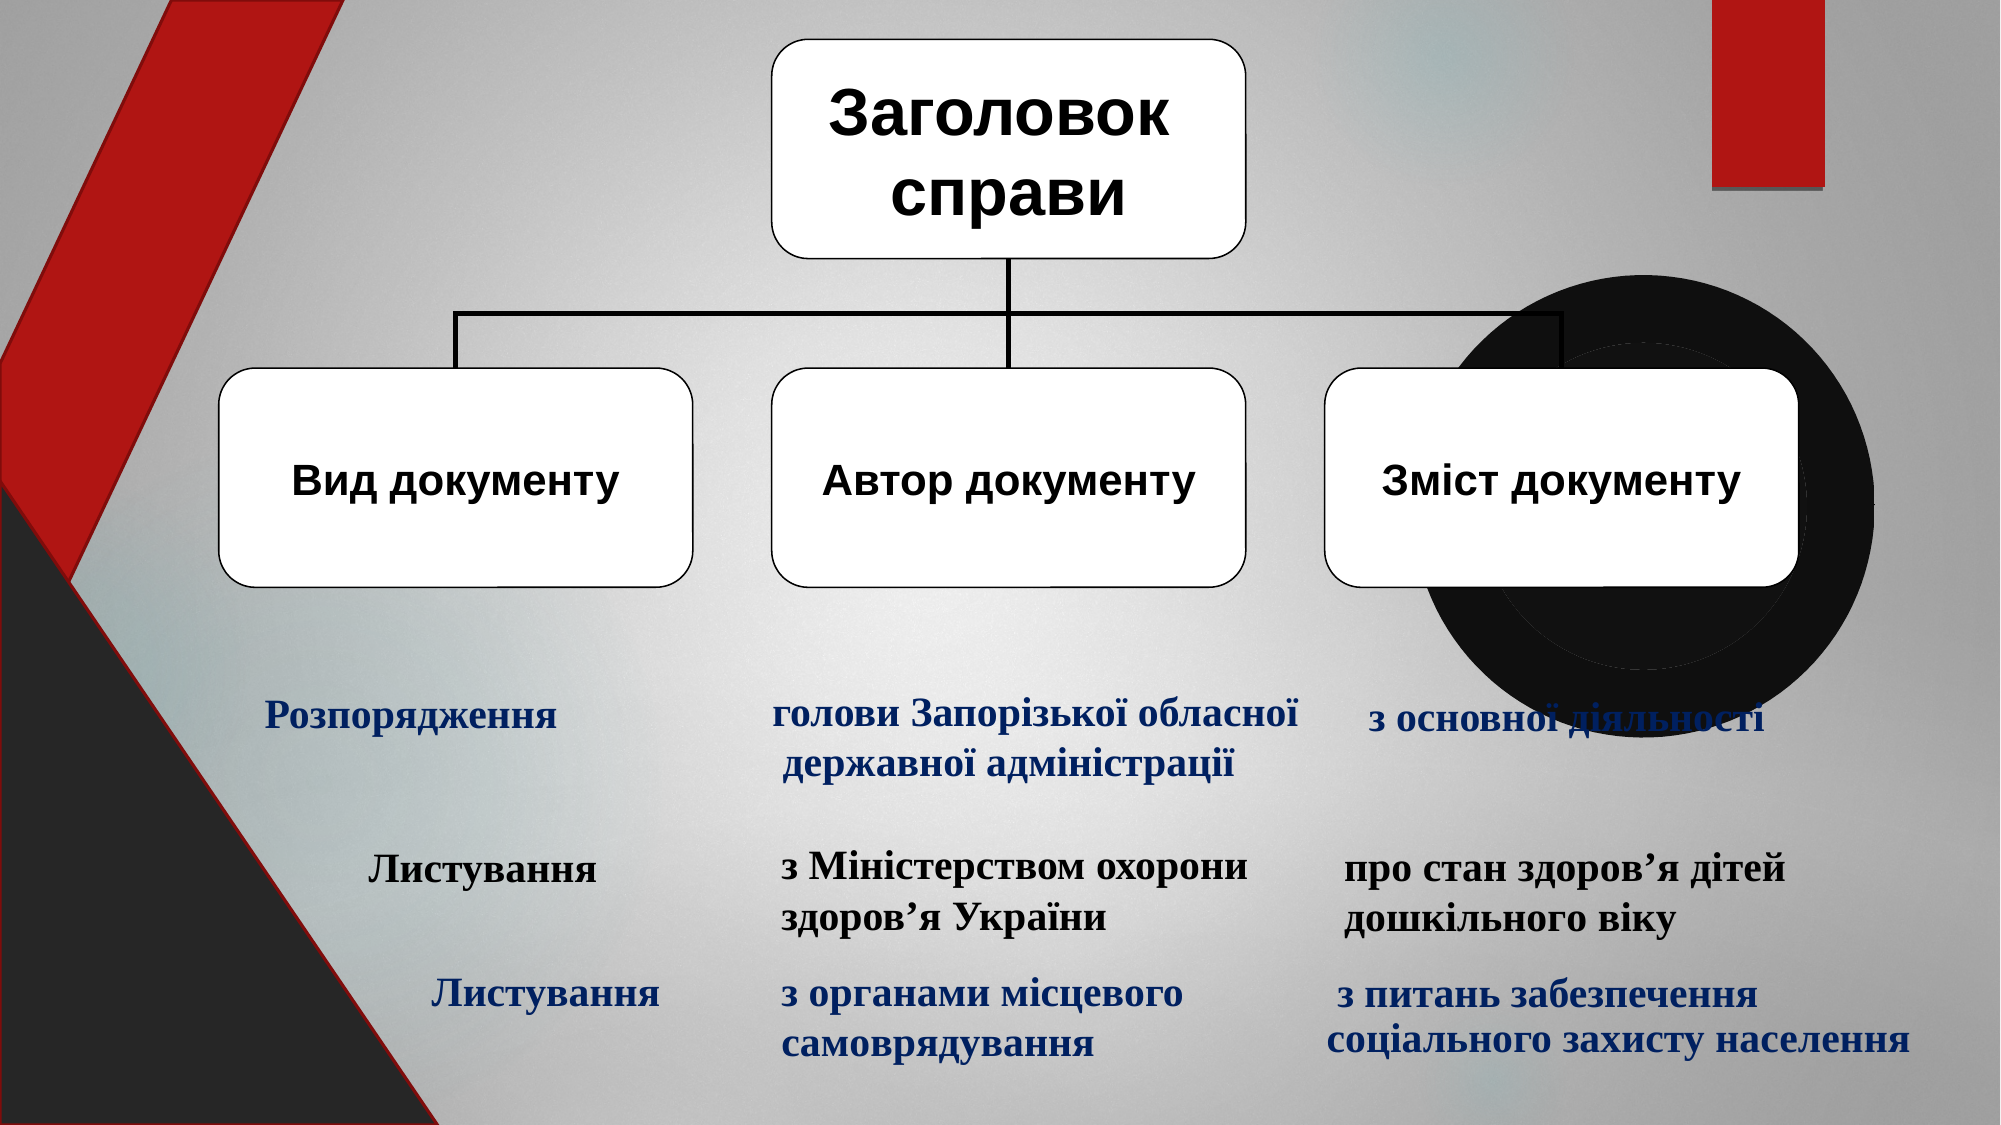

Заголовок
справи
Вид документу
Автор документу
Зміст документу
# голови Запорізької обласної державної адміністрації
 Розпорядження
 з основної діяльності
з Міністерством охорони здоров’я України
про стан здоров’я дітей дошкільного віку
 Листування
з органами місцевого самоврядування
 Листування
 з питань забезпечення соціального захисту населення